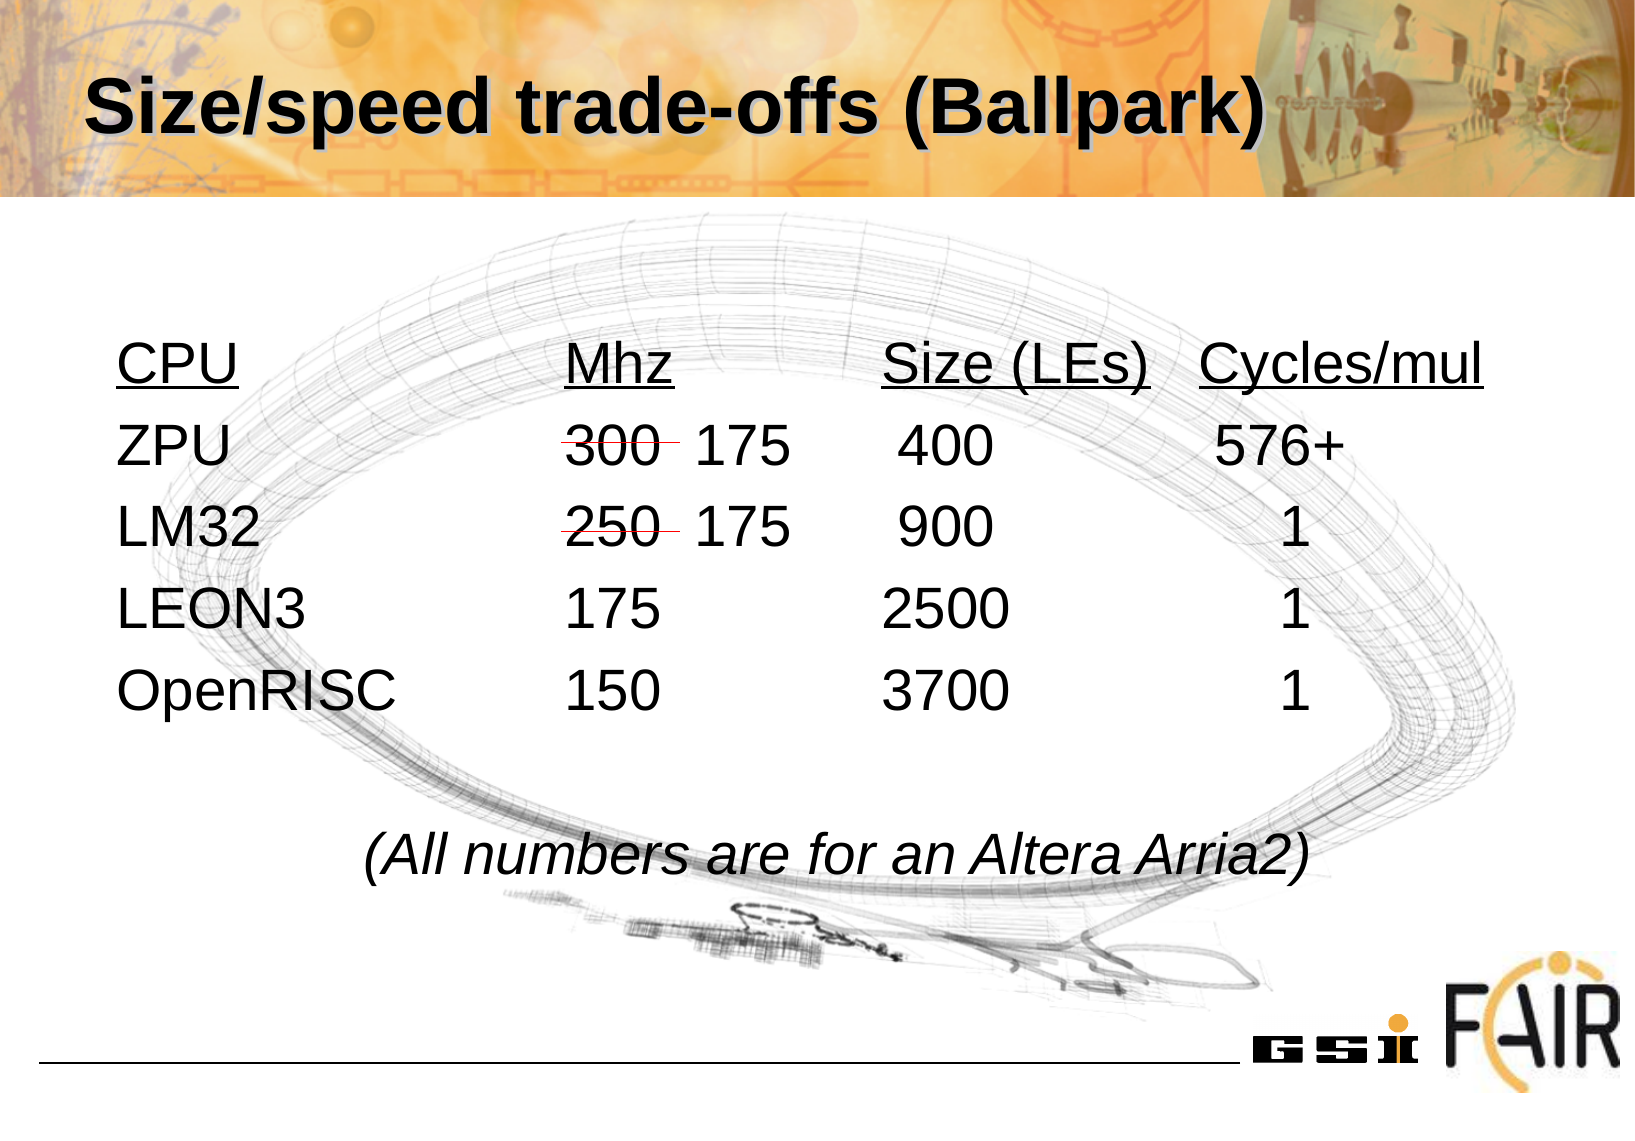

# Size/speed trade-offs (Ballpark)
CPU			Mhz		Size (LEs)	Cycles/mul
ZPU			300 175	 400		 576+
LM32		250 175	 900		 1
LEON3		175 		2500		 1
OpenRISC		150 		3700		 1
(All numbers are for an Altera Arria2)